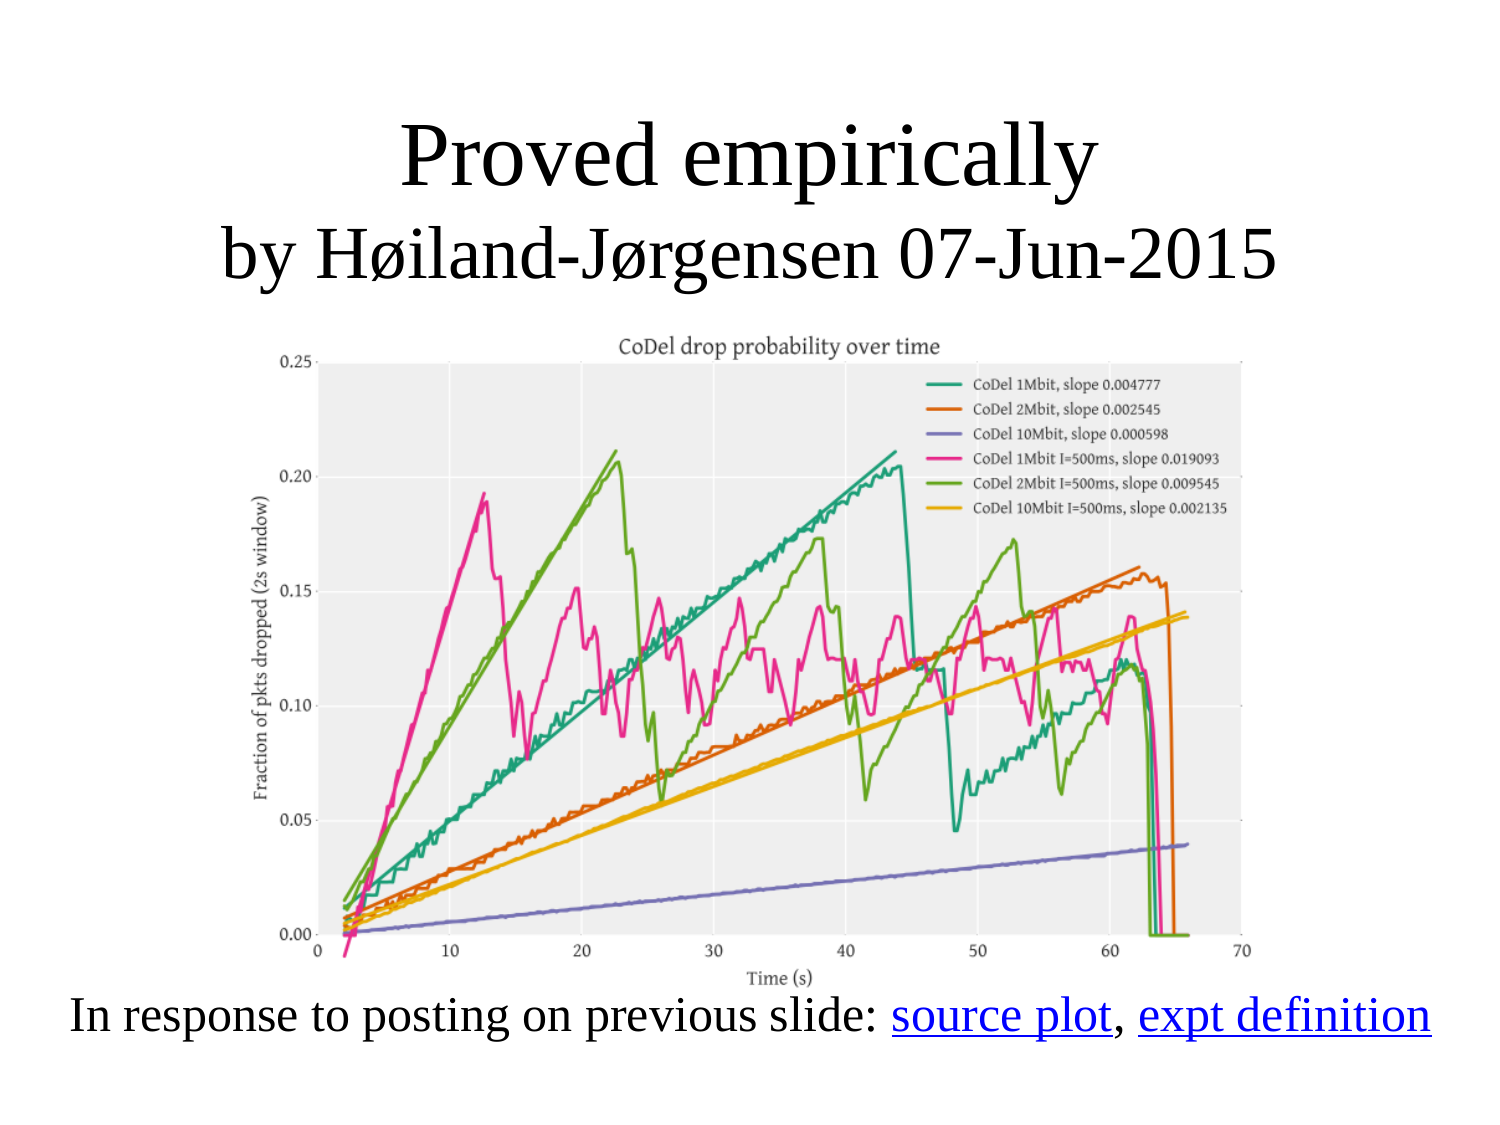

Proved empirically
by Høiland-Jørgensen 07-Jun-2015
In response to posting on previous slide: source plot, expt definition